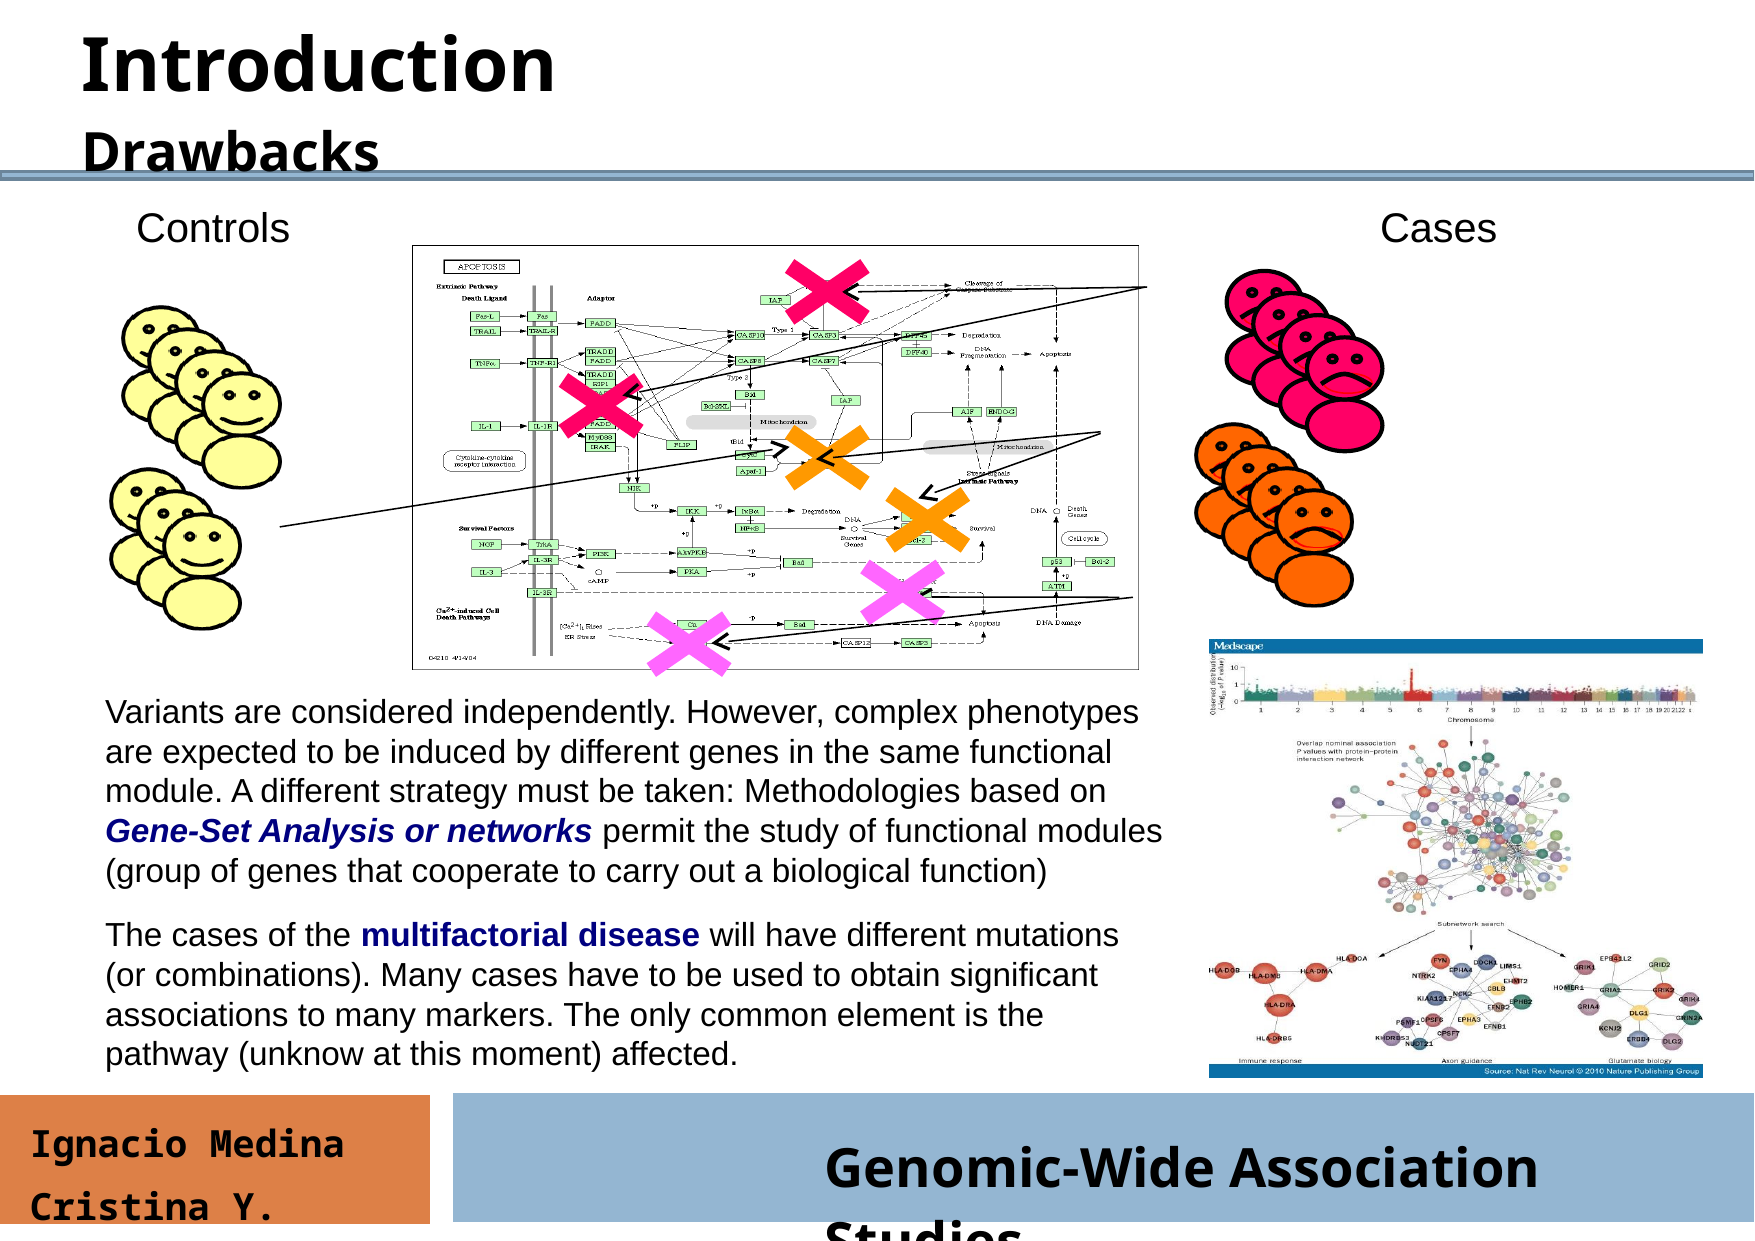

Introduction
Drawbacks
Controls
Cases
Variants are considered independently. However, complex phenotypes are expected to be induced by different genes in the same functional module. A different strategy must be taken: Methodologies based on Gene-Set Analysis or networks permit the study of functional modules (group of genes that cooperate to carry out a biological function)
The cases of the multifactorial disease will have different mutations (or combinations). Many cases have to be used to obtain significant associations to many markers. The only common element is the pathway (unknow at this moment) affected.
Ignacio Medina
Cristina Y. González
Genomic-Wide Association Studies